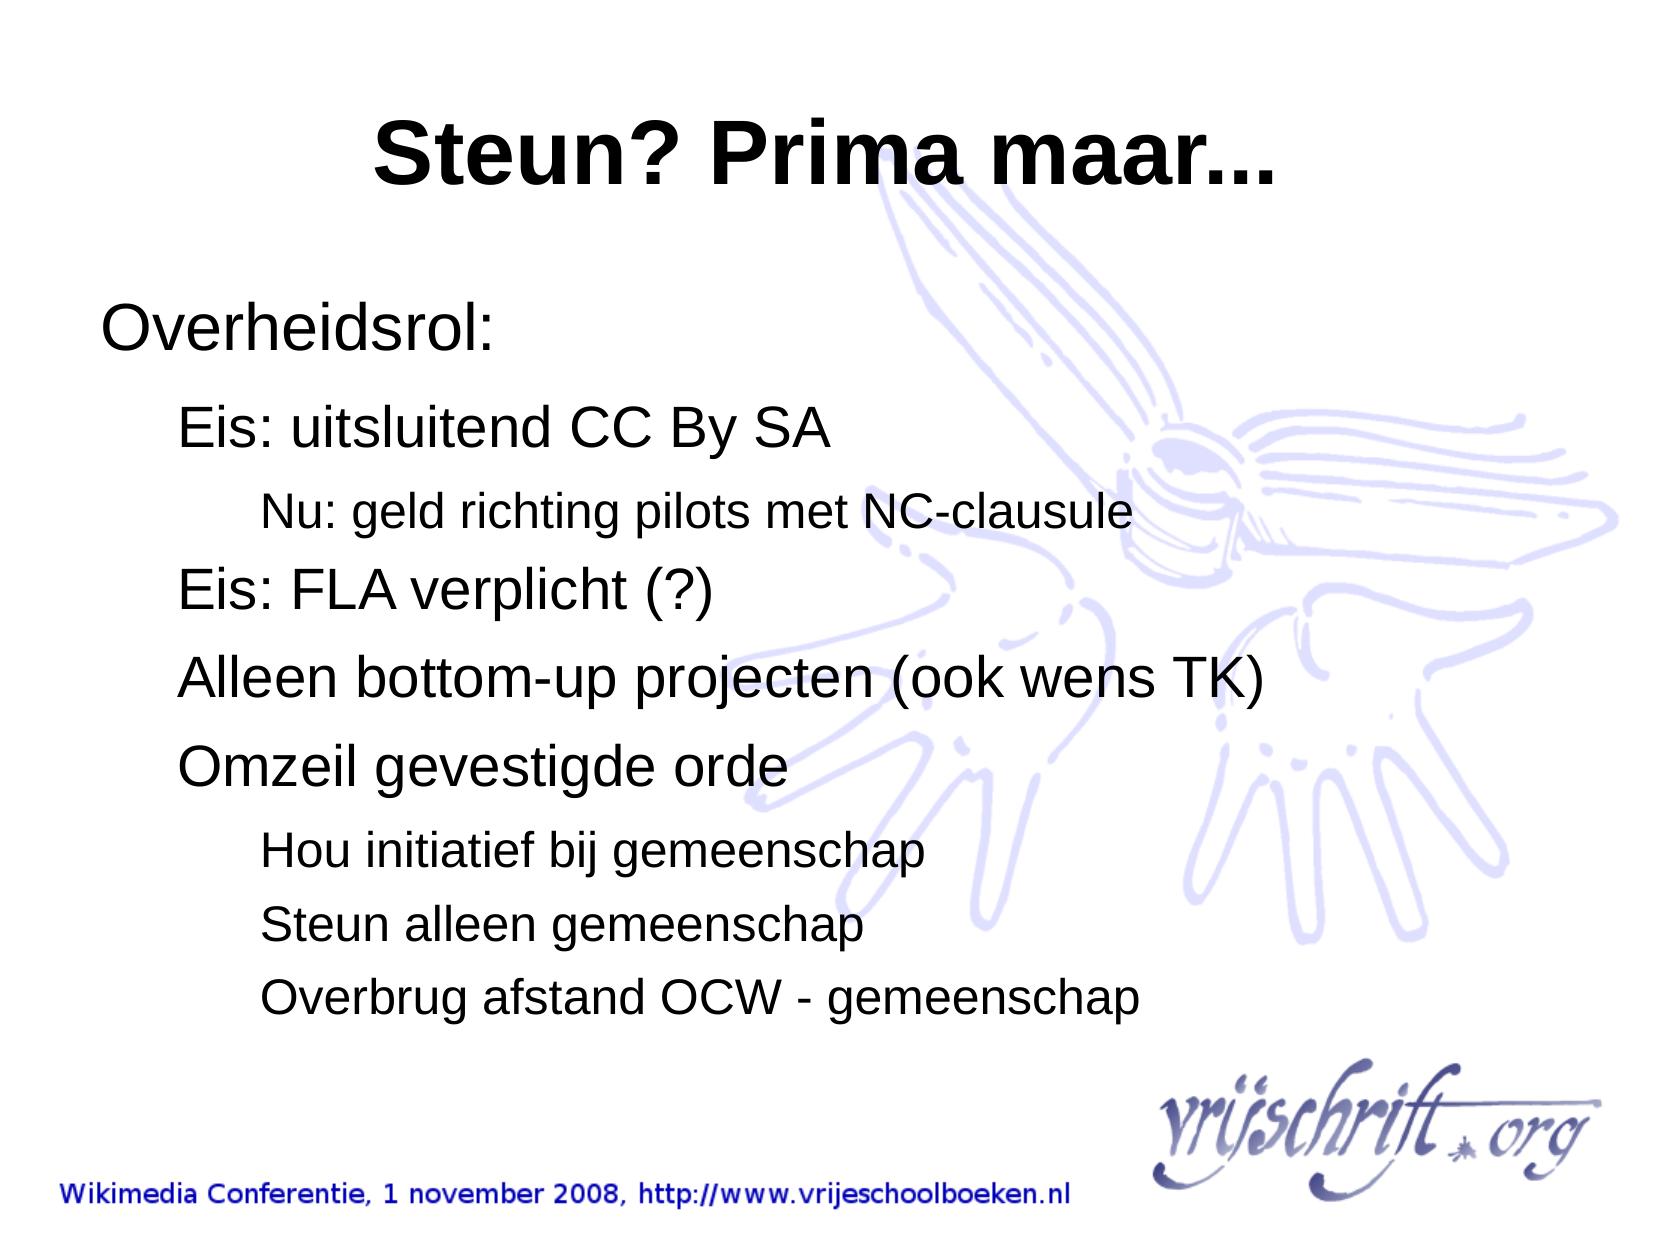

# Steun? Prima maar...
Overheidsrol:
Eis: uitsluitend CC By SA
Nu: geld richting pilots met NC-clausule
Eis: FLA verplicht (?)
Alleen bottom-up projecten (ook wens TK)
Omzeil gevestigde orde
Hou initiatief bij gemeenschap
Steun alleen gemeenschap
Overbrug afstand OCW - gemeenschap